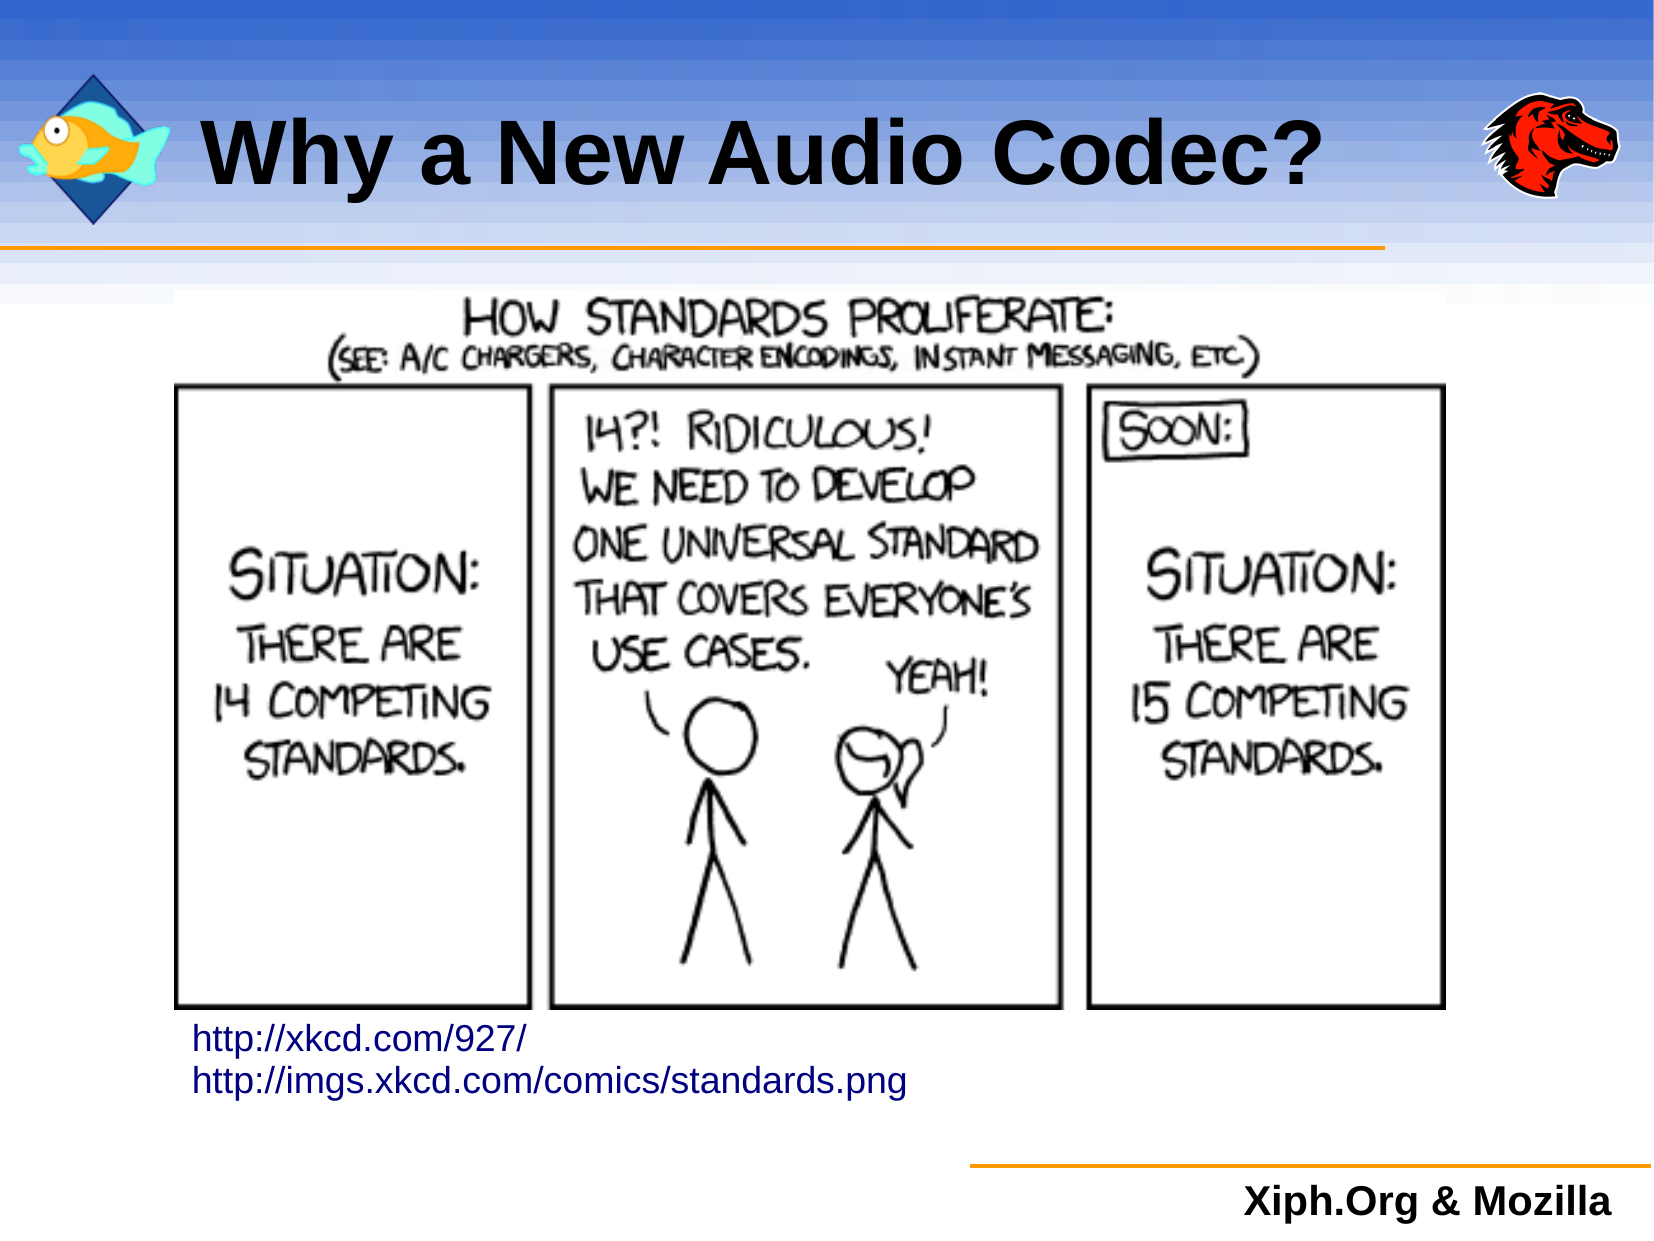

# Why a New Audio Codec?
http://xkcd.com/927/
http://imgs.xkcd.com/comics/standards.png